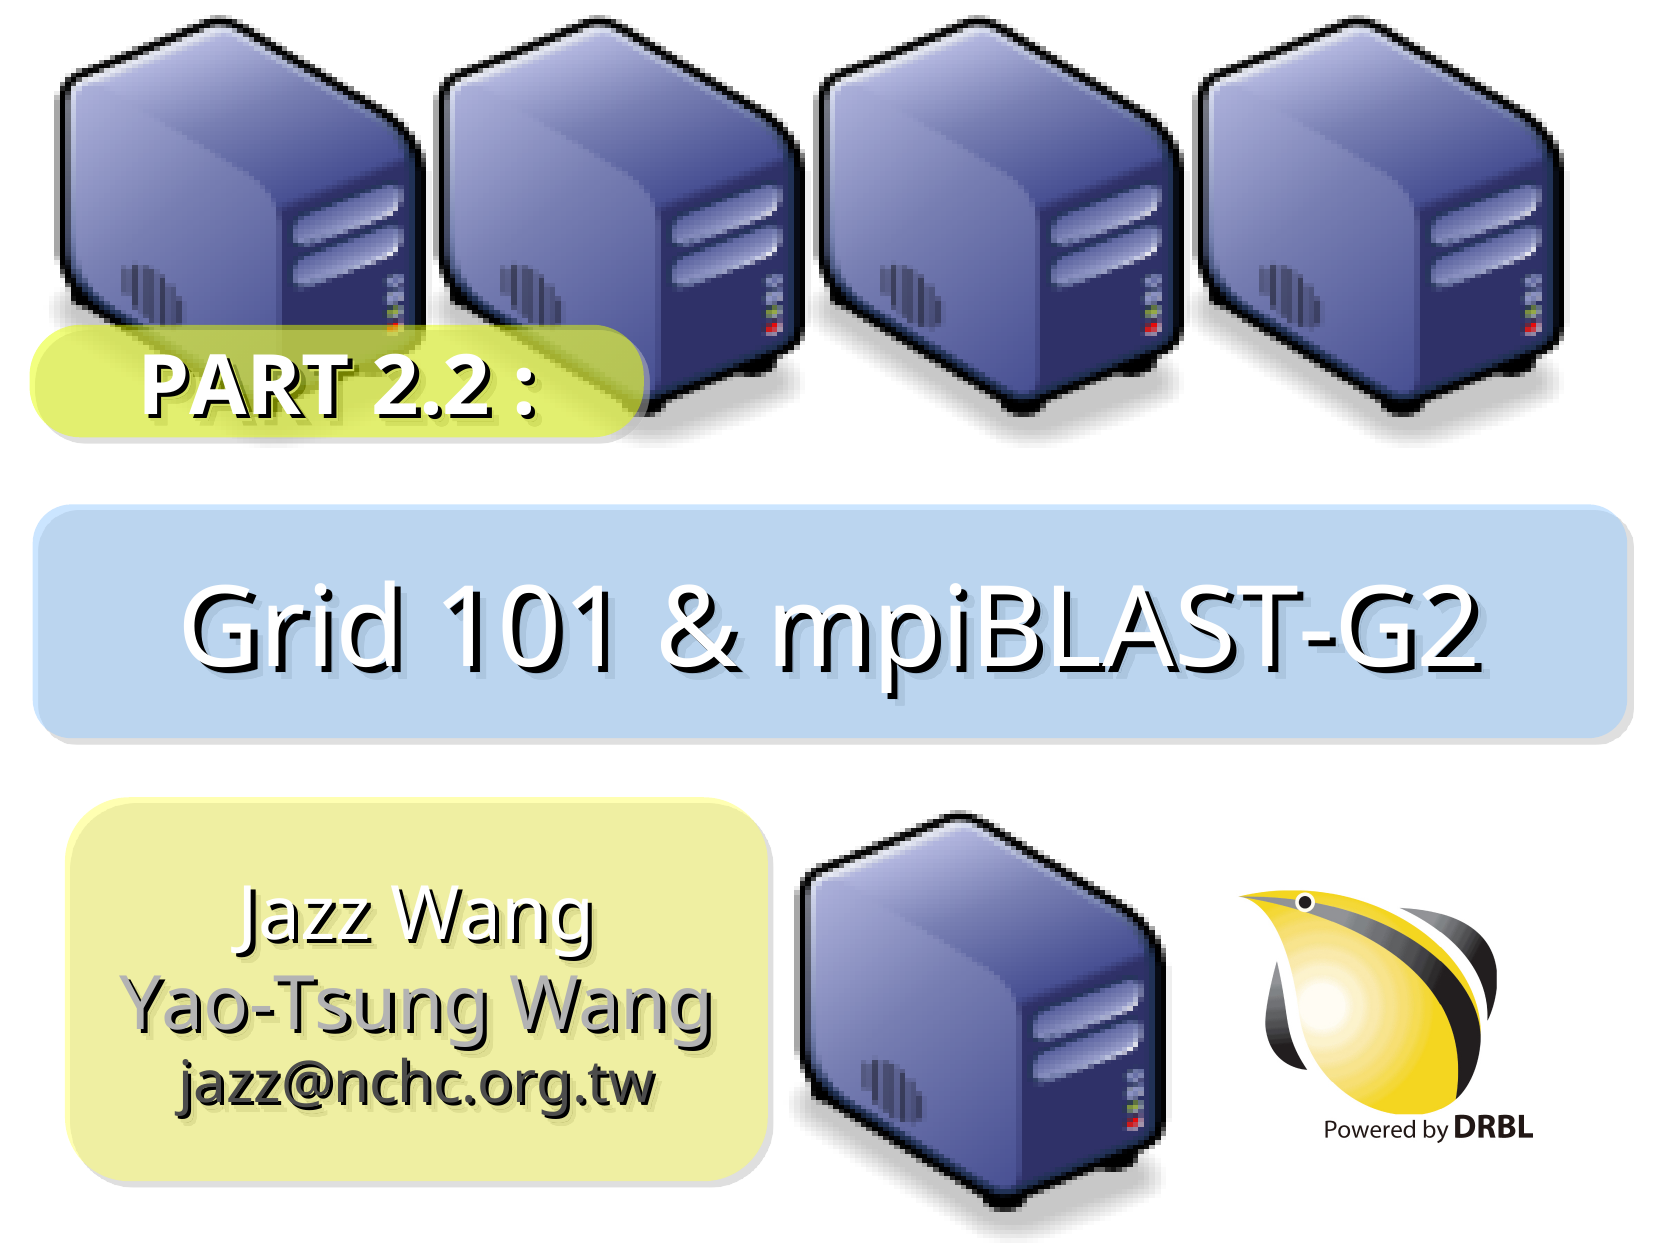

PART 2.2 :
Grid 101 & mpiBLAST-G2
Jazz Wang
Yao-Tsung Wang
jazz@nchc.org.tw